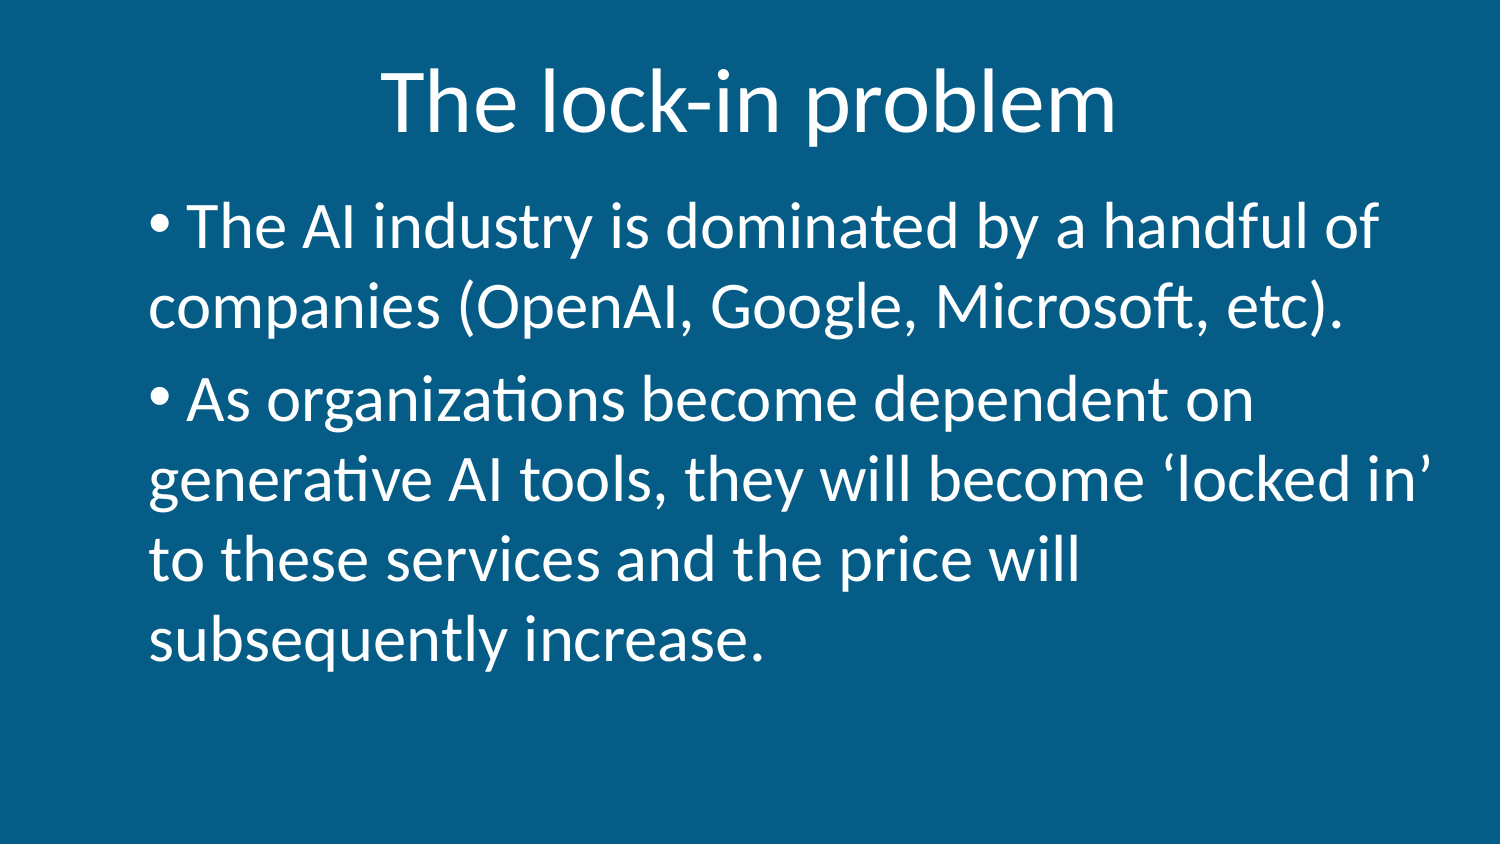

# The lock-in problem
 The AI industry is dominated by a handful of companies (OpenAI, Google, Microsoft, etc).
 As organizations become dependent on generative AI tools, they will become ‘locked in’ to these services and the price will subsequently increase.